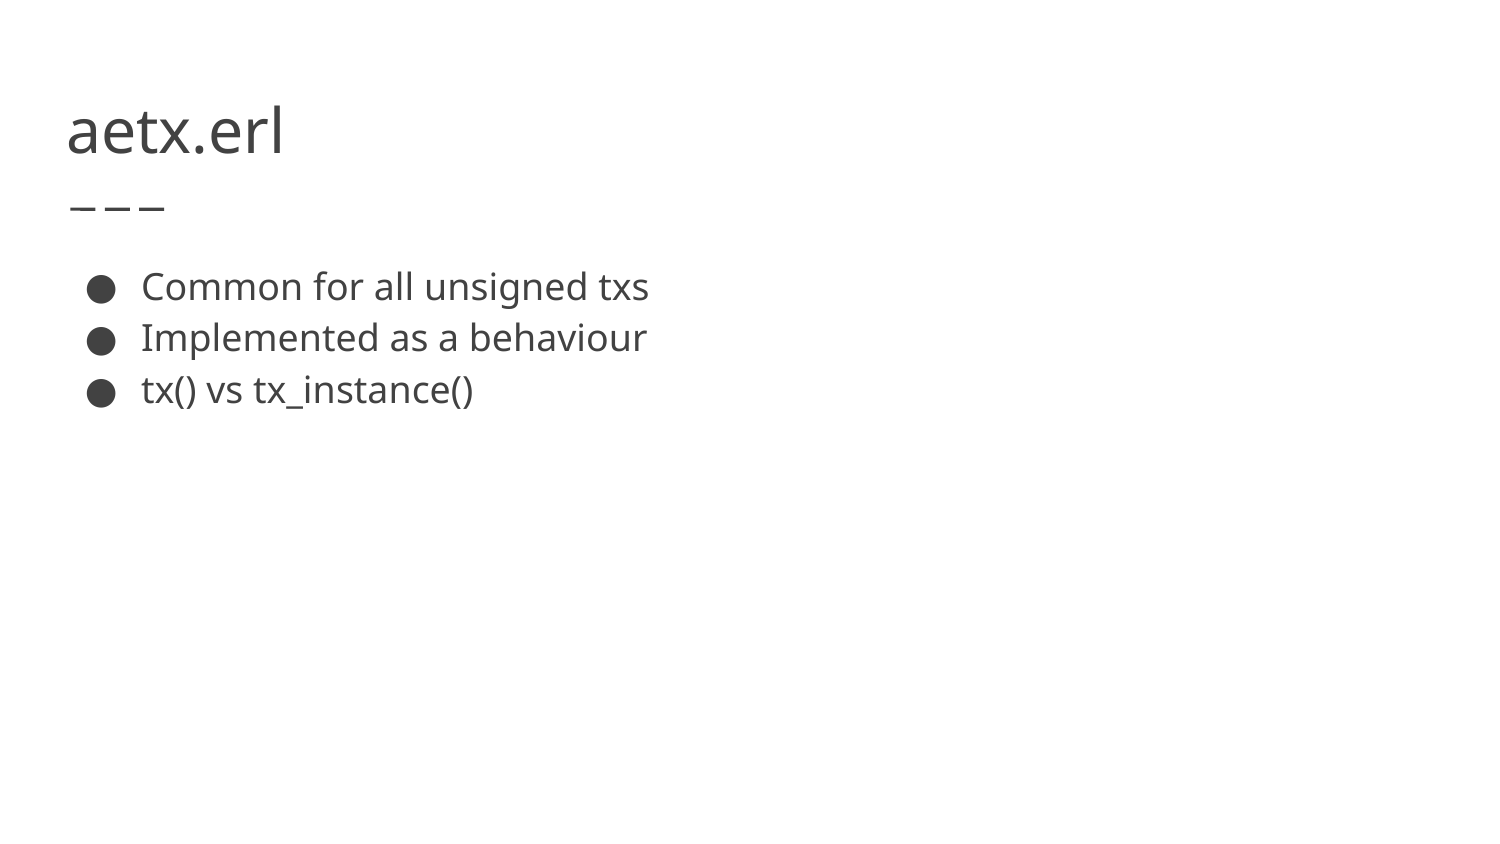

# aetx.erl
Common for all unsigned txs
Implemented as a behaviour
tx() vs tx_instance()